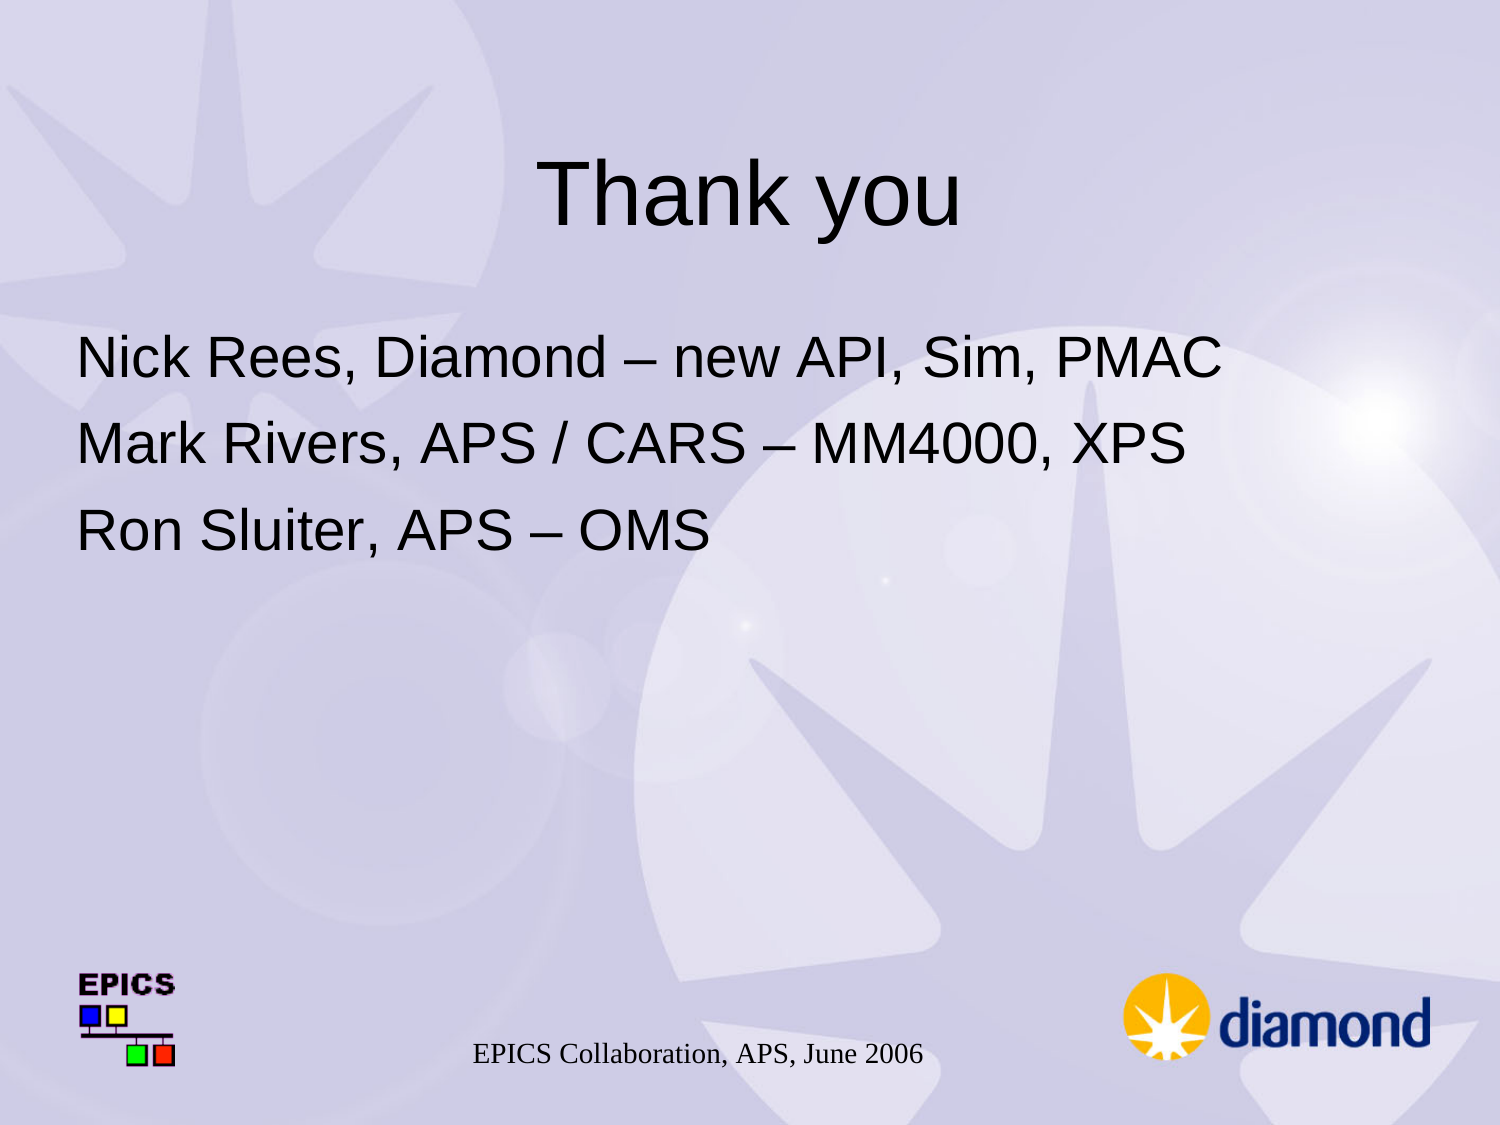

# Thank you
Nick Rees, Diamond – new API, Sim, PMAC
Mark Rivers, APS / CARS – MM4000, XPS
Ron Sluiter, APS – OMS